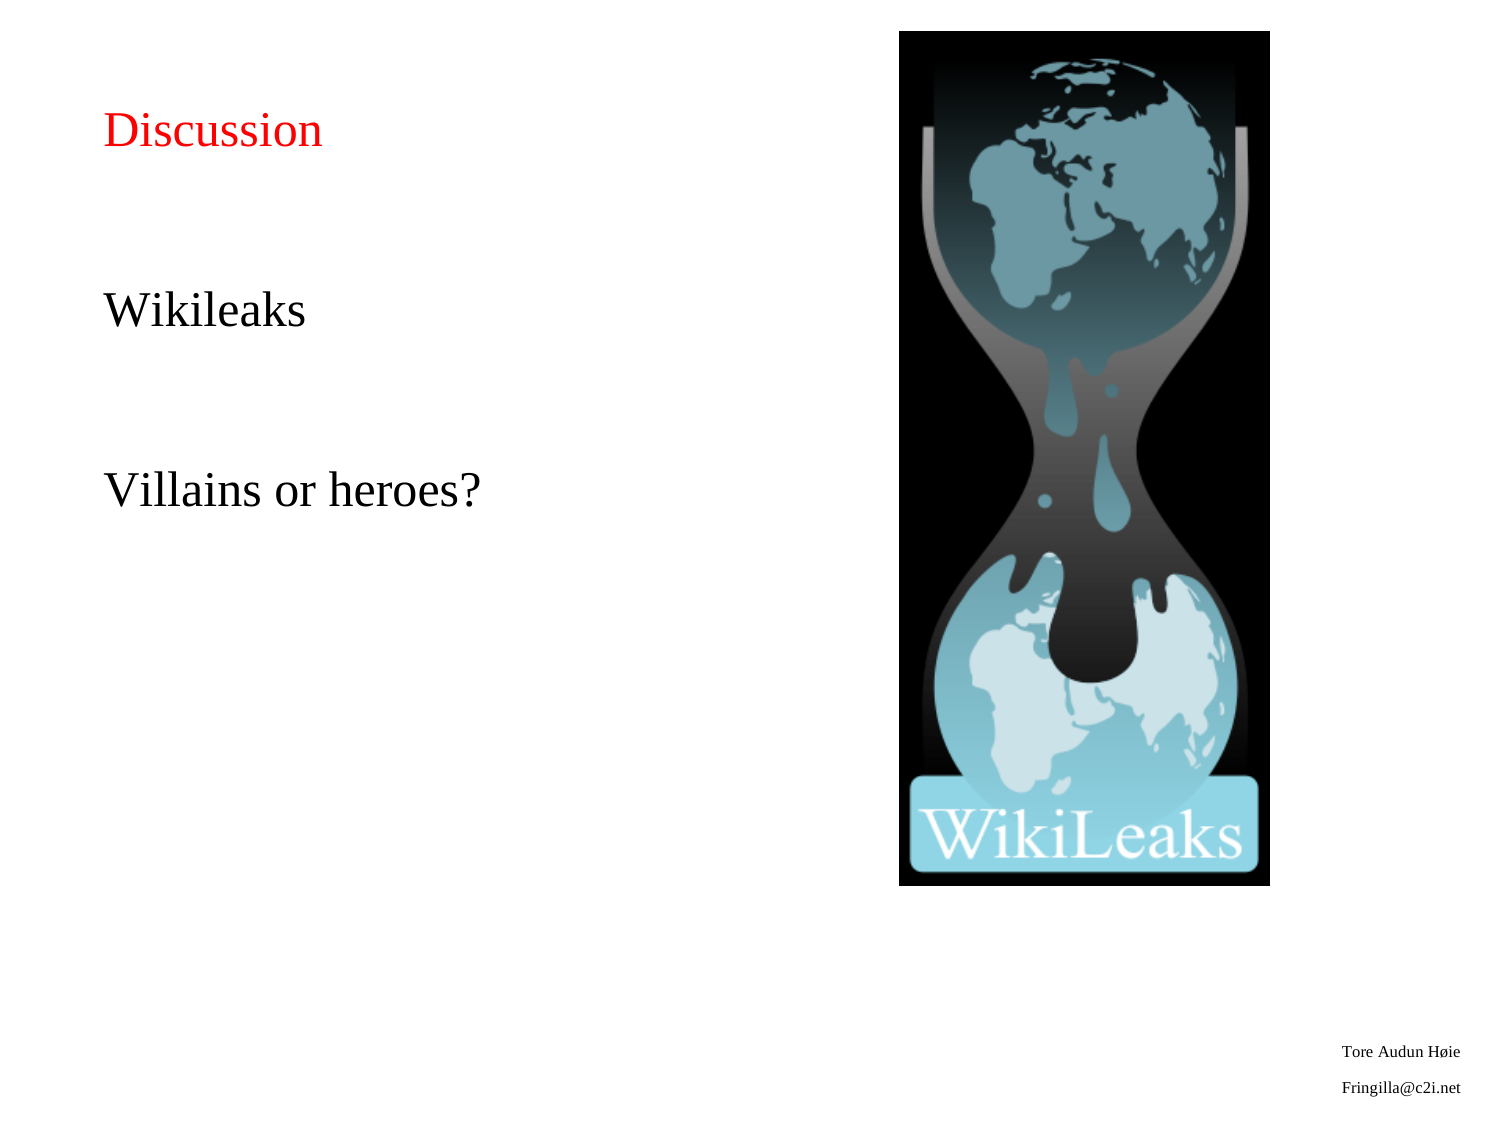

Discussion
Wikileaks
Villains or heroes?
Tore Audun Høie
Fringilla@c2i.net